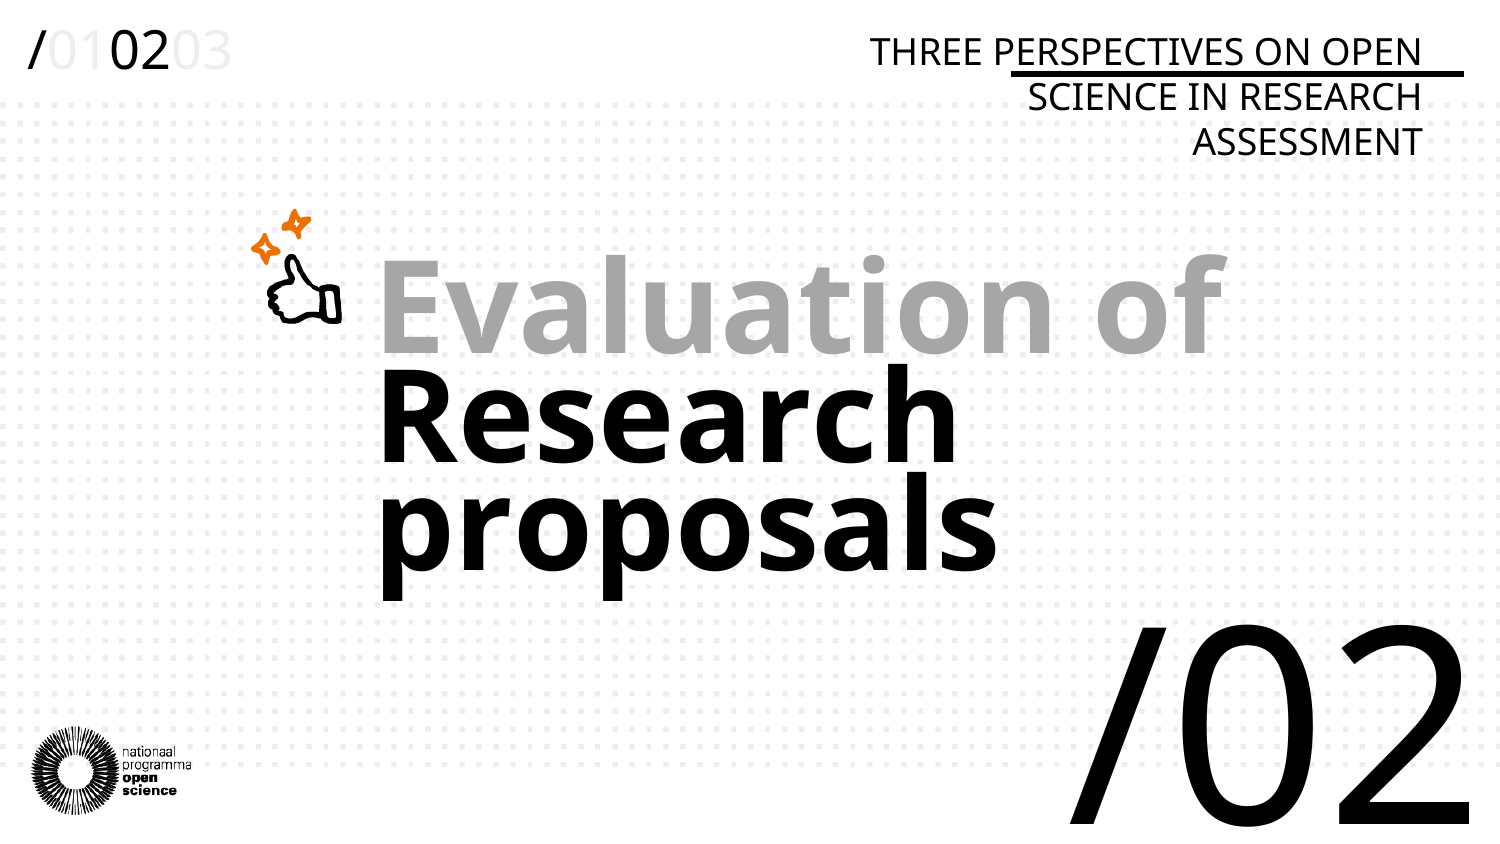

/010203
THREE PERSPECTIVES ON OPEN SCIENCE IN RESEARCH ASSESSMENT
Evaluation of
Research proposals
/02